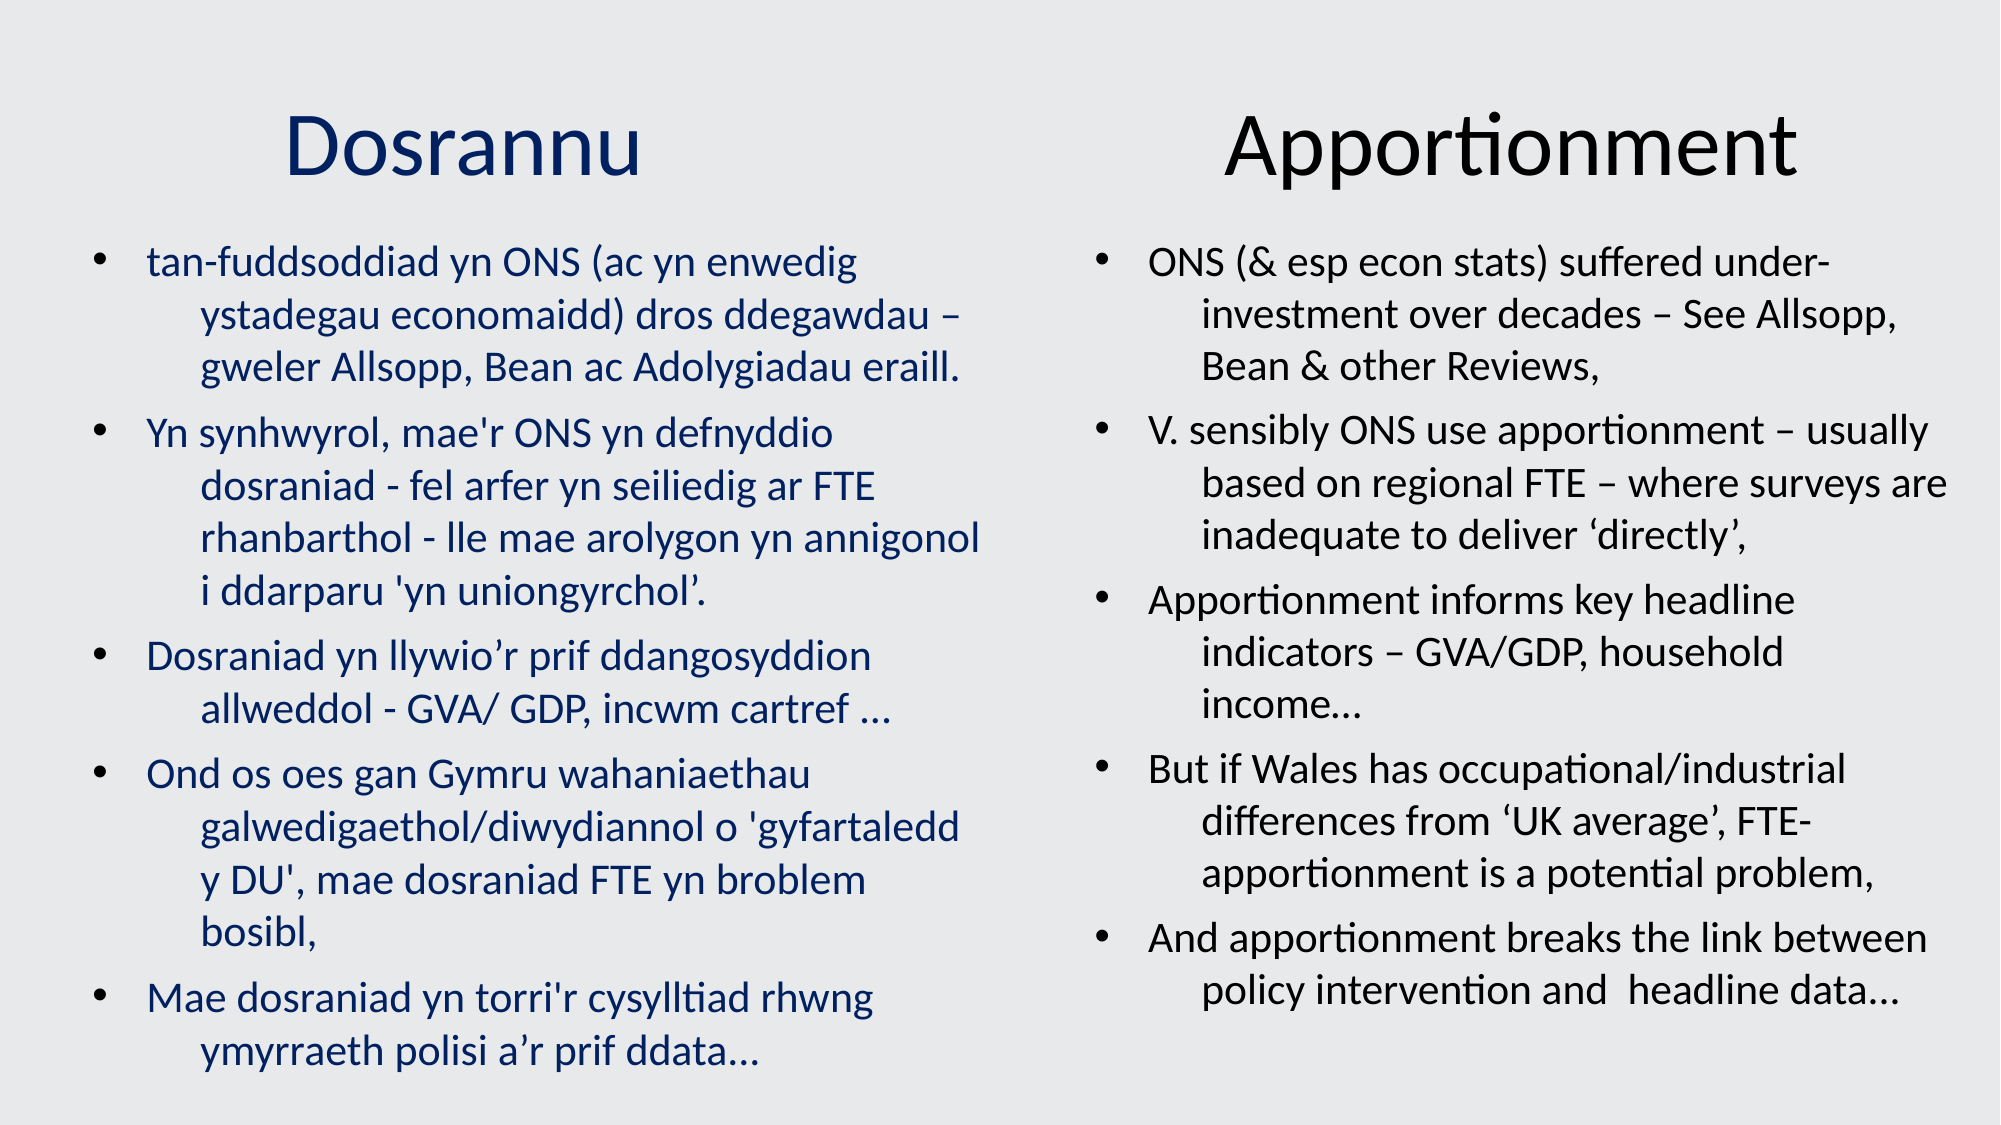

Dosrannu
Apportionment
tan-fuddsoddiad yn ONS (ac yn enwedig ystadegau economaidd) dros ddegawdau – gweler Allsopp, Bean ac Adolygiadau eraill.
Yn synhwyrol, mae'r ONS yn defnyddio dosraniad - fel arfer yn seiliedig ar FTE rhanbarthol - lle mae arolygon yn annigonol i ddarparu 'yn uniongyrchol’.
Dosraniad yn llywio’r prif ddangosyddion allweddol - GVA/ GDP, incwm cartref ...
Ond os oes gan Gymru wahaniaethau galwedigaethol/diwydiannol o 'gyfartaledd y DU', mae dosraniad FTE yn broblem bosibl,
Mae dosraniad yn torri'r cysylltiad rhwng ymyrraeth polisi a’r prif ddata...
# ONS (& esp econ stats) suffered under-investment over decades – See Allsopp, Bean & other Reviews,
V. sensibly ONS use apportionment – usually based on regional FTE – where surveys are inadequate to deliver ‘directly’,
Apportionment informs key headline indicators – GVA/GDP, household income…
But if Wales has occupational/industrial differences from ‘UK average’, FTE-apportionment is a potential problem,
And apportionment breaks the link between policy intervention and headline data...